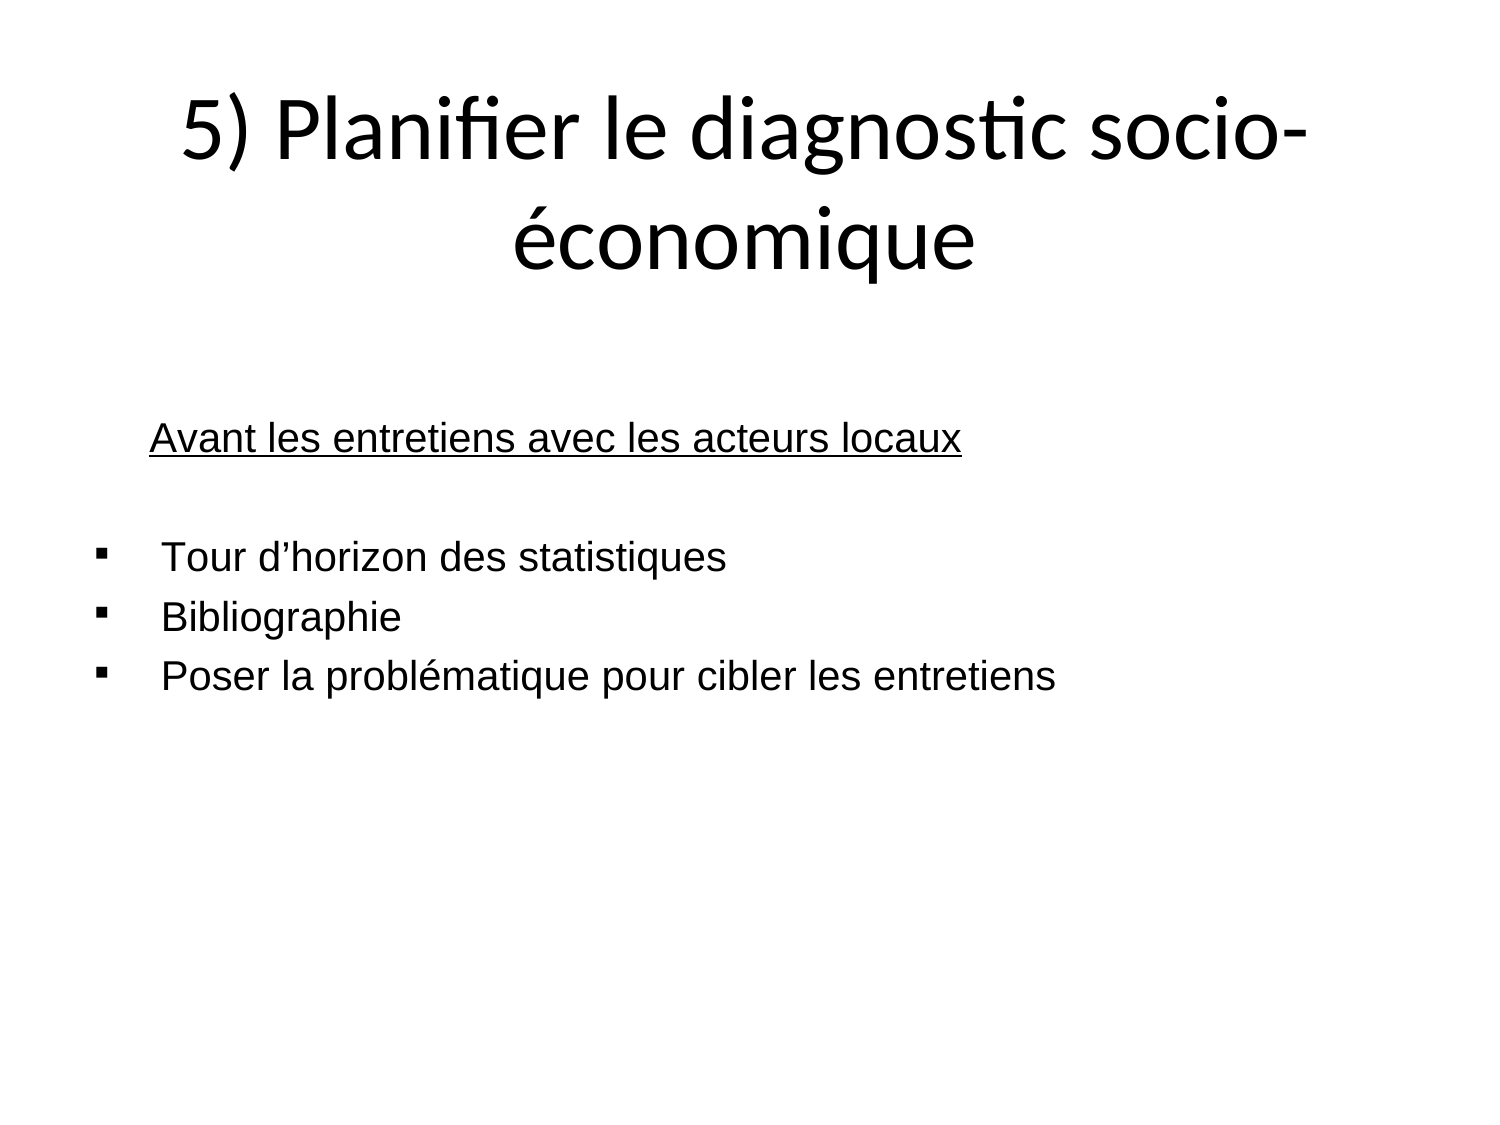

# 5) Planifier le diagnostic socio-économique
Avant les entretiens avec les acteurs locaux
 Tour d’horizon des statistiques
 Bibliographie
 Poser la problématique pour cibler les entretiens